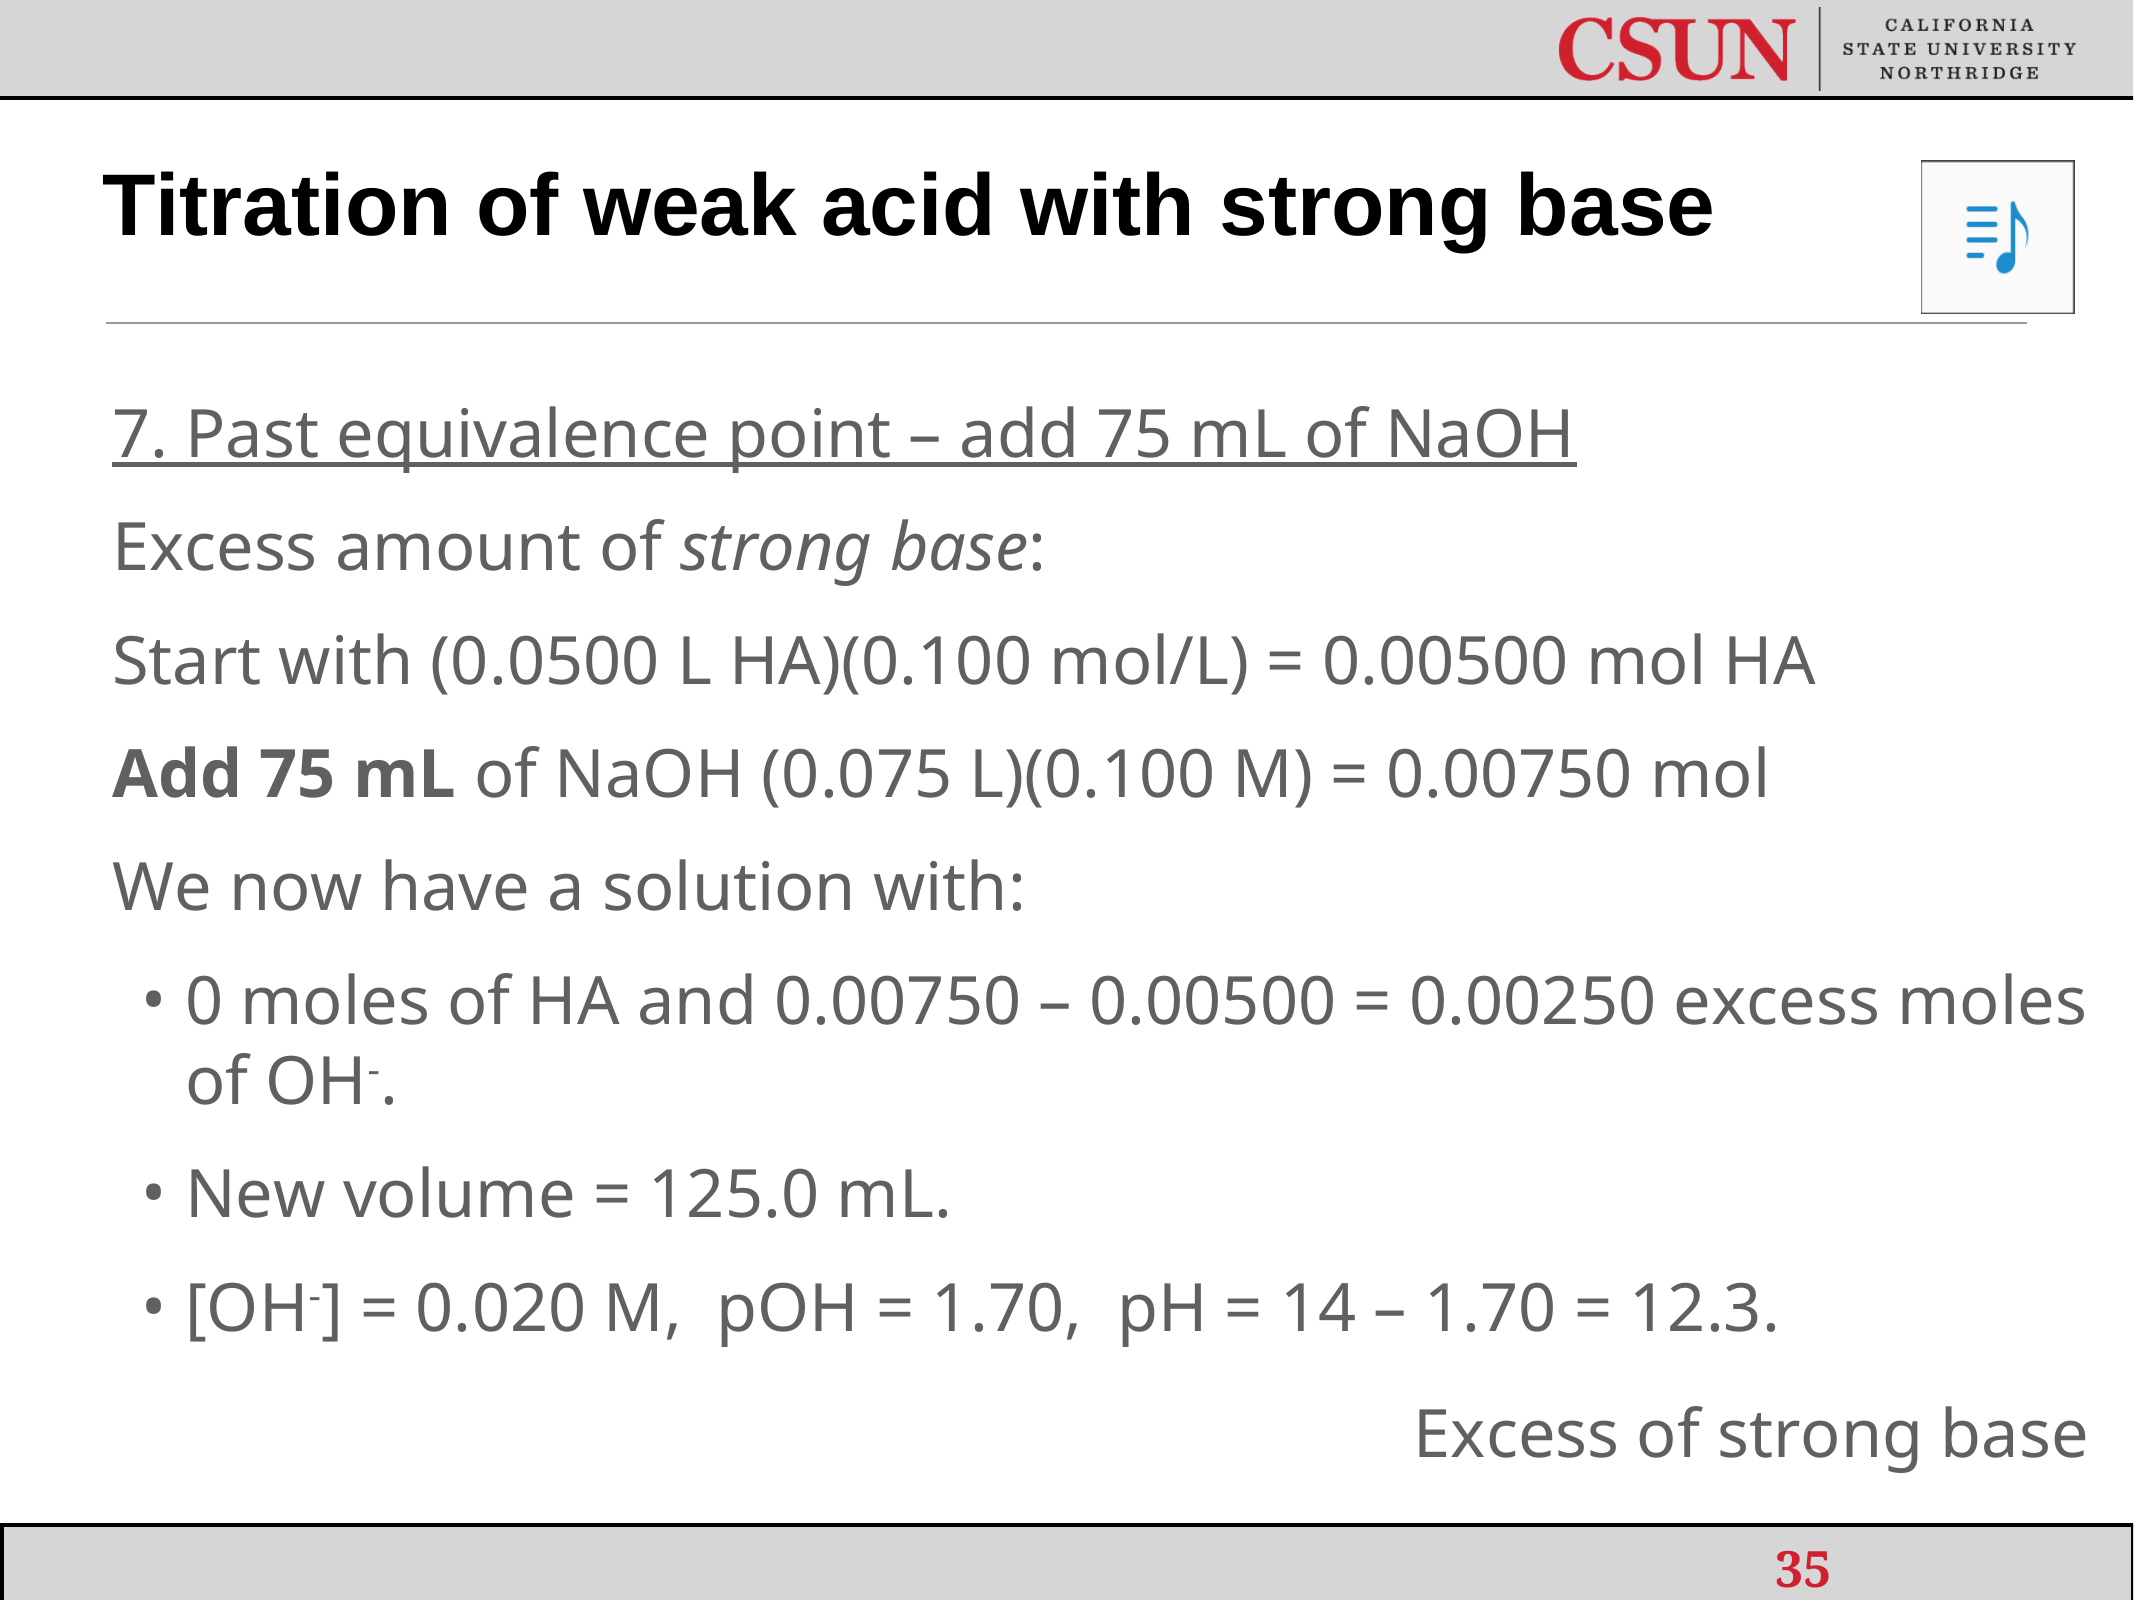

# Titration of weak acid with strong base
7. Past equivalence point – add 75 mL of NaOH
Excess amount of strong base:
Start with (0.0500 L HA)(0.100 mol/L) = 0.00500 mol HA
Add 75 mL of NaOH (0.075 L)(0.100 M) = 0.00750 mol
We now have a solution with:
0 moles of HA and 0.00750 – 0.00500 = 0.00250 excess moles of OH-.
New volume = 125.0 mL.
[OH-] = 0.020 M, pOH = 1.70, pH = 14 – 1.70 = 12.3.
Excess of strong base
35